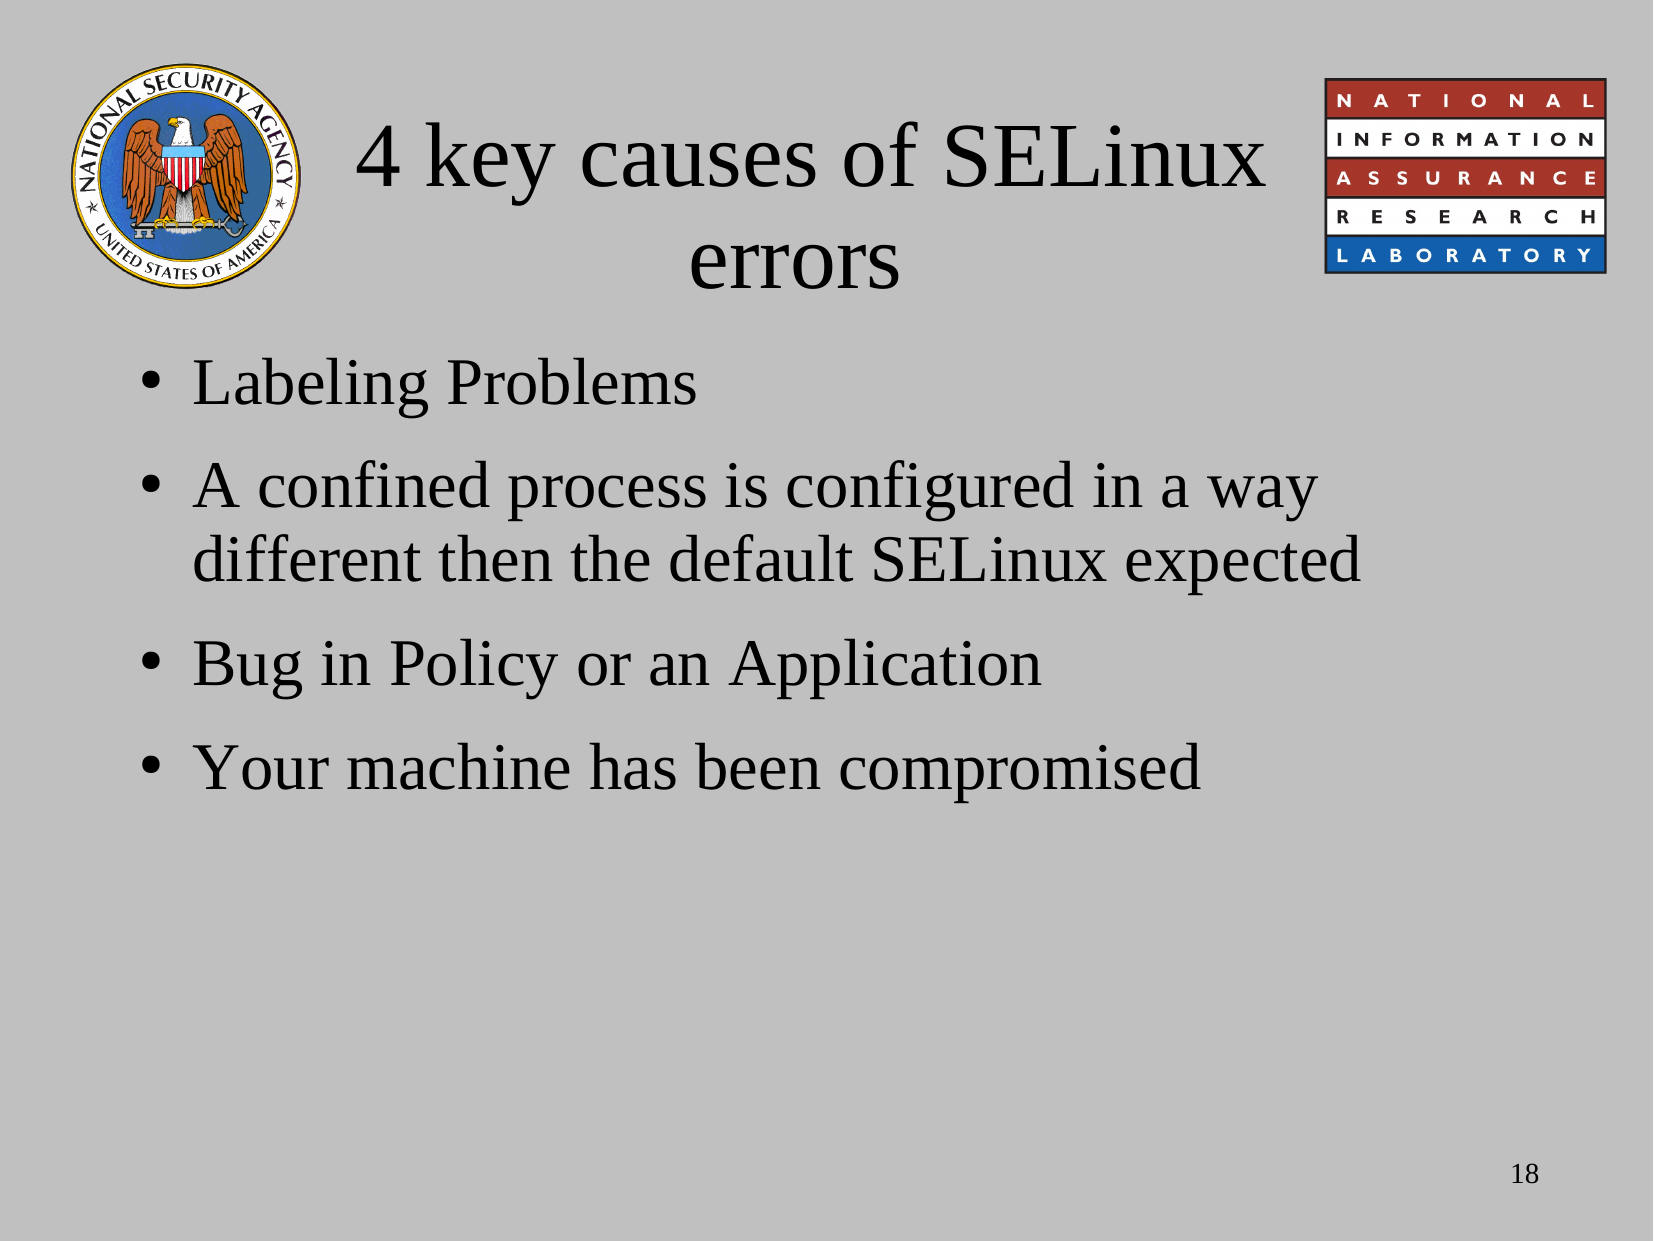

# 4 key causes of SELinux errors
Labeling Problems
A confined process is configured in a way different then the default SELinux expected
Bug in Policy or an Application
Your machine has been compromised